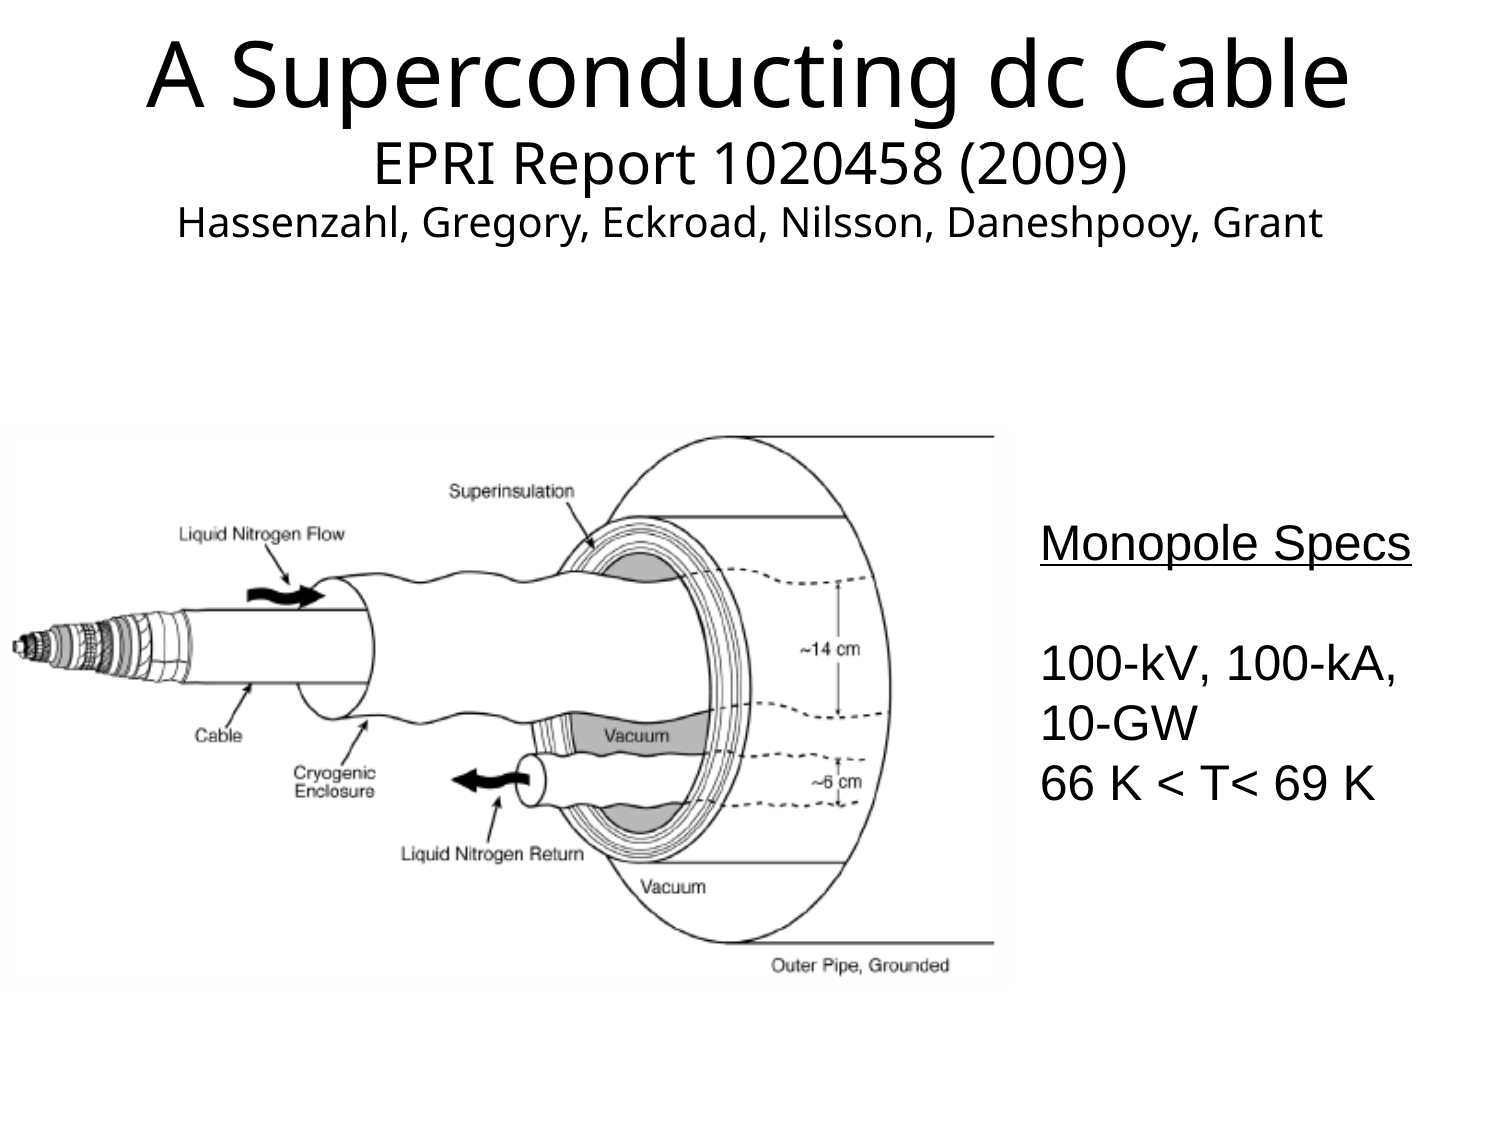

# A Superconducting dc Cable EPRI Report 1020458 (2009) Hassenzahl, Gregory, Eckroad, Nilsson, Daneshpooy, Grant
Monopole Specs
100-kV, 100-kA, 10-GW
66 K < T< 69 K